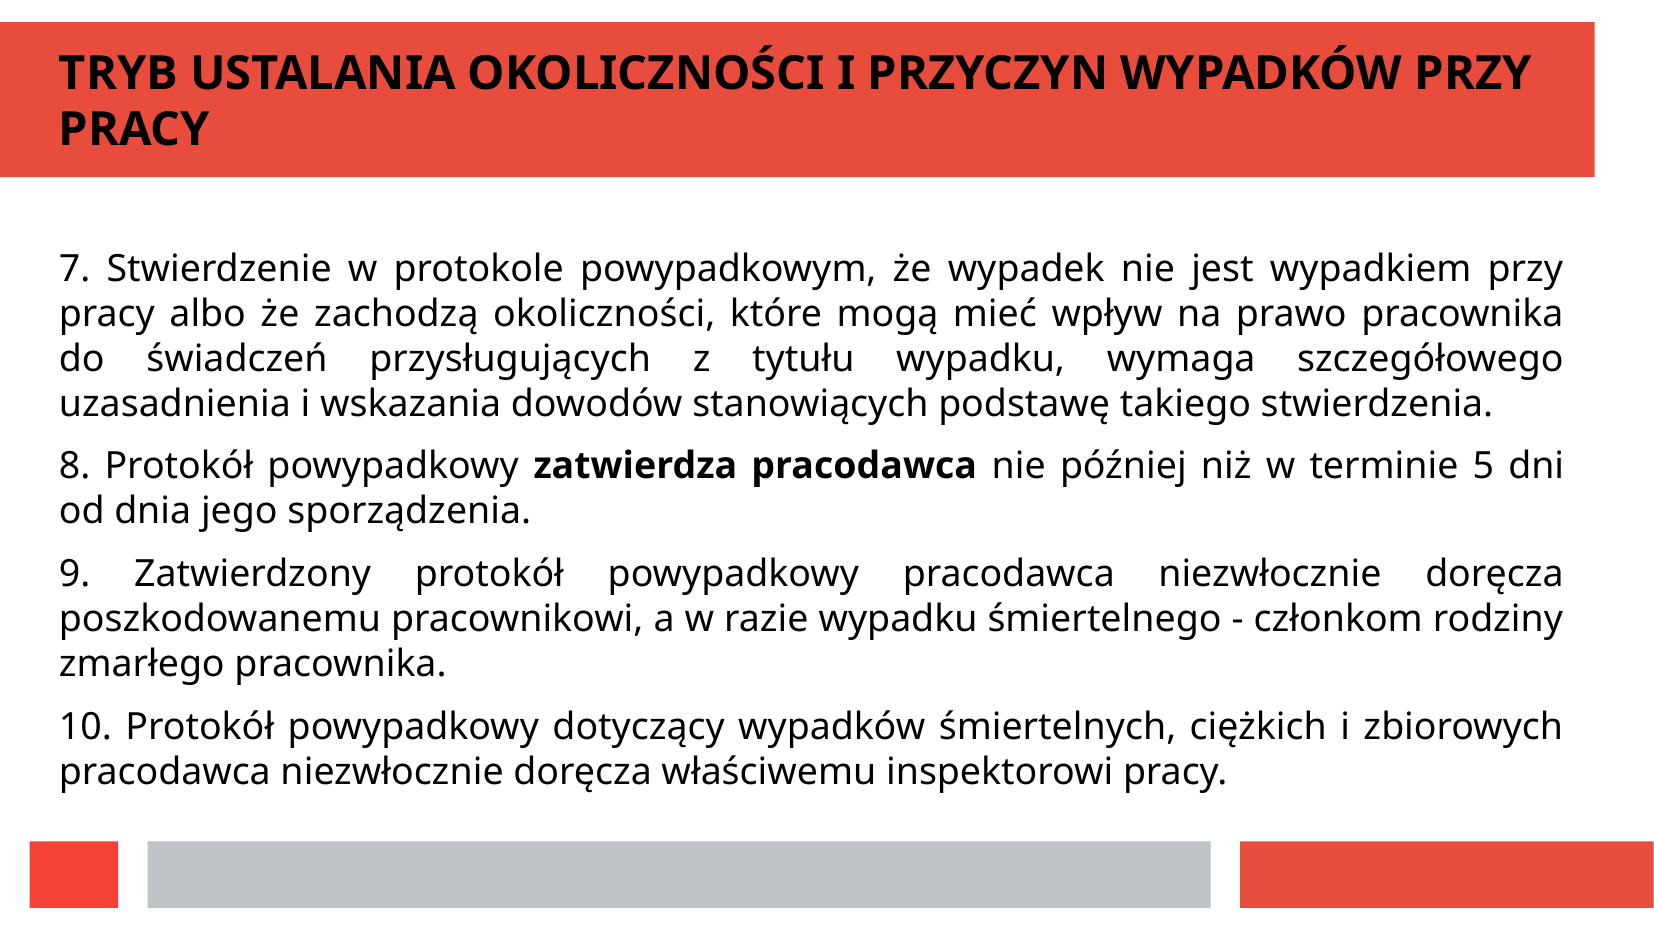

# TRYB USTALANIA OKOLICZNOŚCI I PRZYCZYN WYPADKÓW PRZY PRACY
7. Stwierdzenie w protokole powypadkowym, że wypadek nie jest wypadkiem przy pracy albo że zachodzą okoliczności, które mogą mieć wpływ na prawo pracownika do świadczeń przysługujących z tytułu wypadku, wymaga szczegółowego uzasadnienia i wskazania dowodów stanowiących podstawę takiego stwierdzenia.
8. Protokół powypadkowy zatwierdza pracodawca nie później niż w terminie 5 dni od dnia jego sporządzenia.
9. Zatwierdzony protokół powypadkowy pracodawca niezwłocznie doręcza poszkodowanemu pracownikowi, a w razie wypadku śmiertelnego - członkom rodziny zmarłego pracownika.
10. Protokół powypadkowy dotyczący wypadków śmiertelnych, ciężkich i zbiorowych pracodawca niezwłocznie doręcza właściwemu inspektorowi pracy.